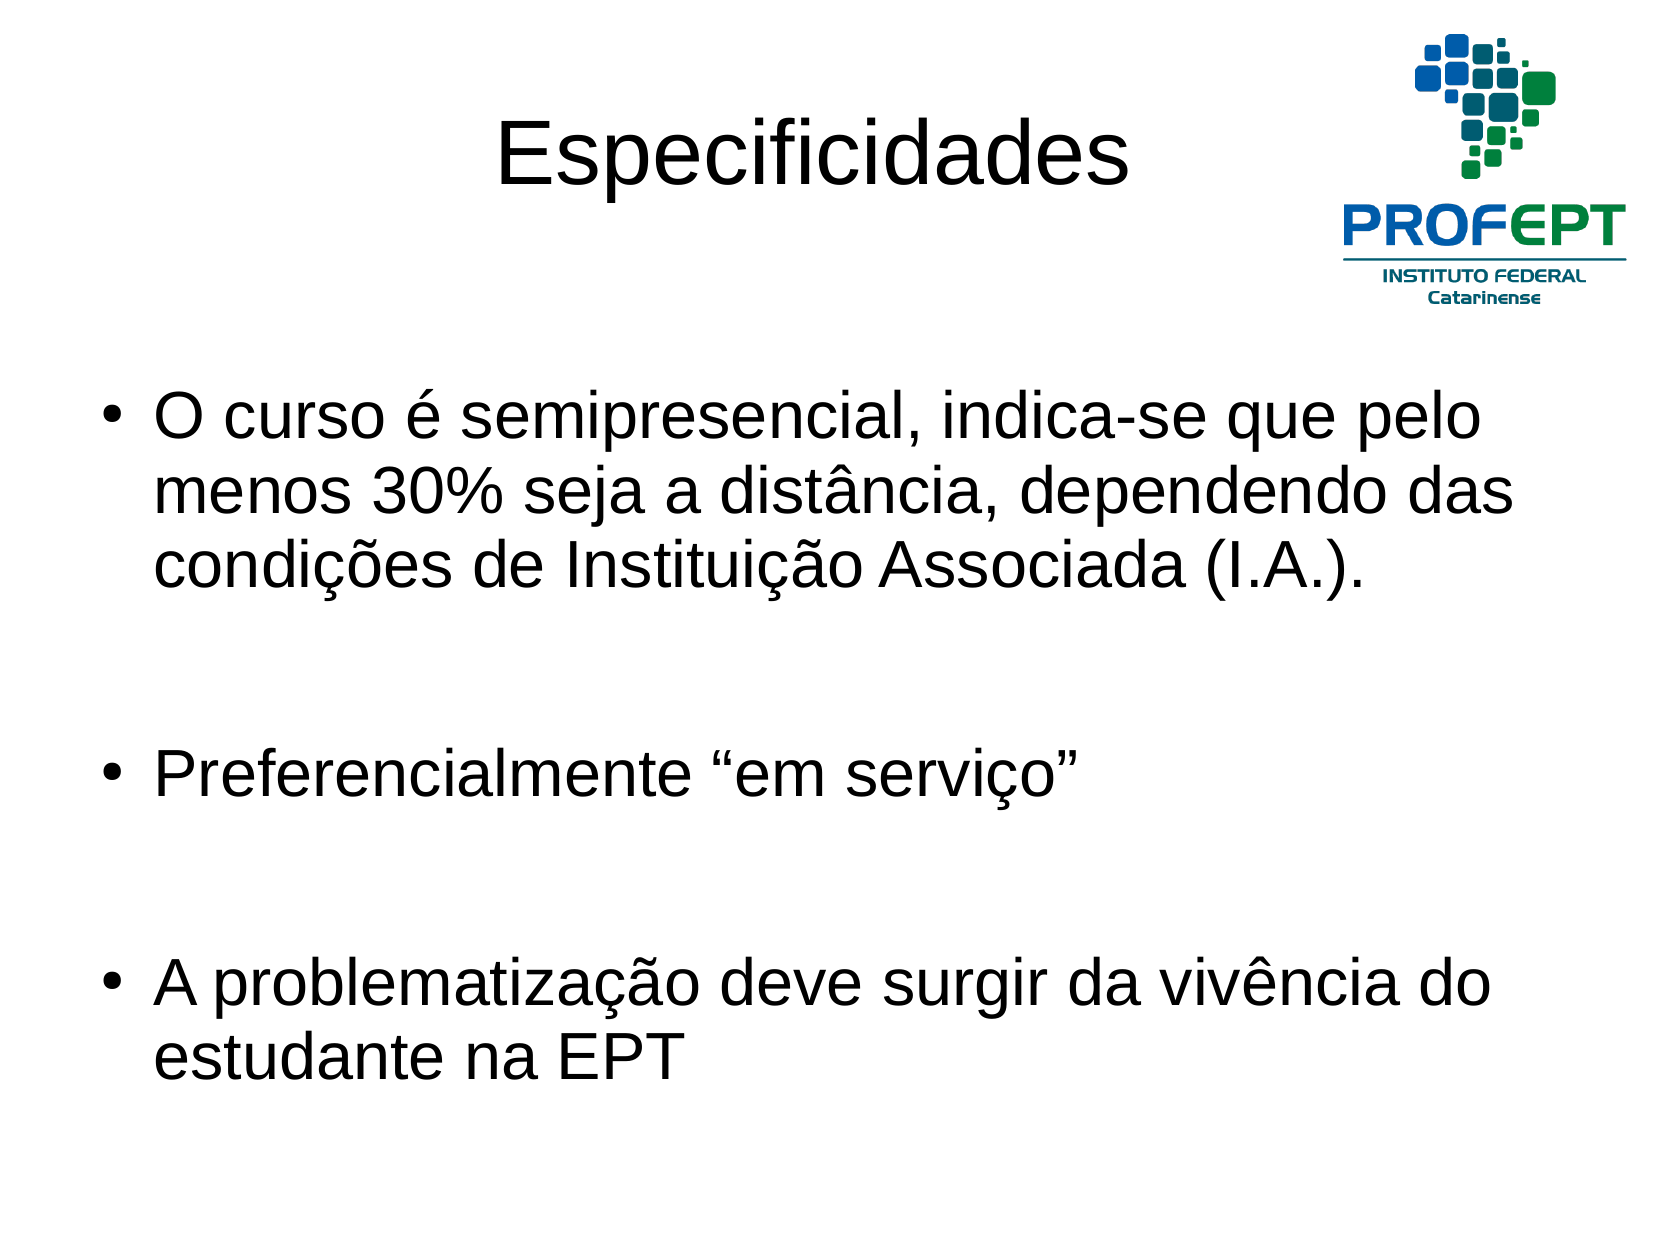

# Especificidades
O curso é semipresencial, indica-se que pelo menos 30% seja a distância, dependendo das condições de Instituição Associada (I.A.).
Preferencialmente “em serviço”
A problematização deve surgir da vivência do estudante na EPT